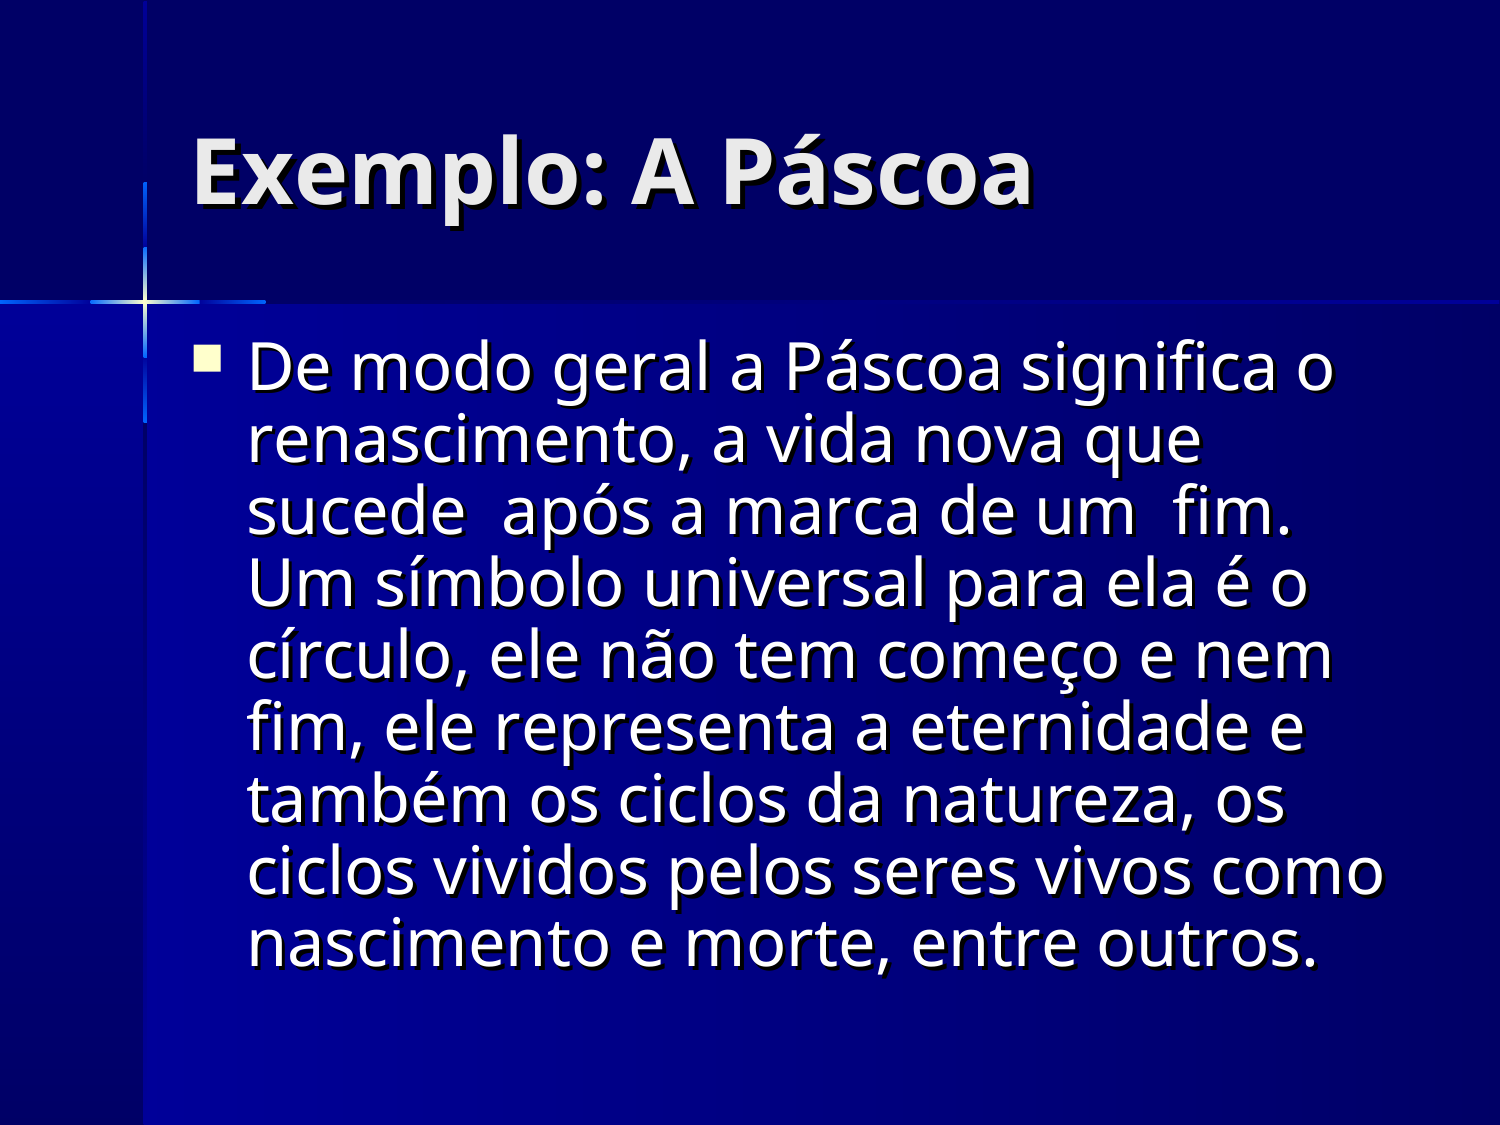

# Exemplo: A Páscoa
De modo geral a Páscoa significa o renascimento, a vida nova que sucede após a marca de um fim. Um símbolo universal para ela é o círculo, ele não tem começo e nem fim, ele representa a eternidade e também os ciclos da natureza, os ciclos vividos pelos seres vivos como nascimento e morte, entre outros.